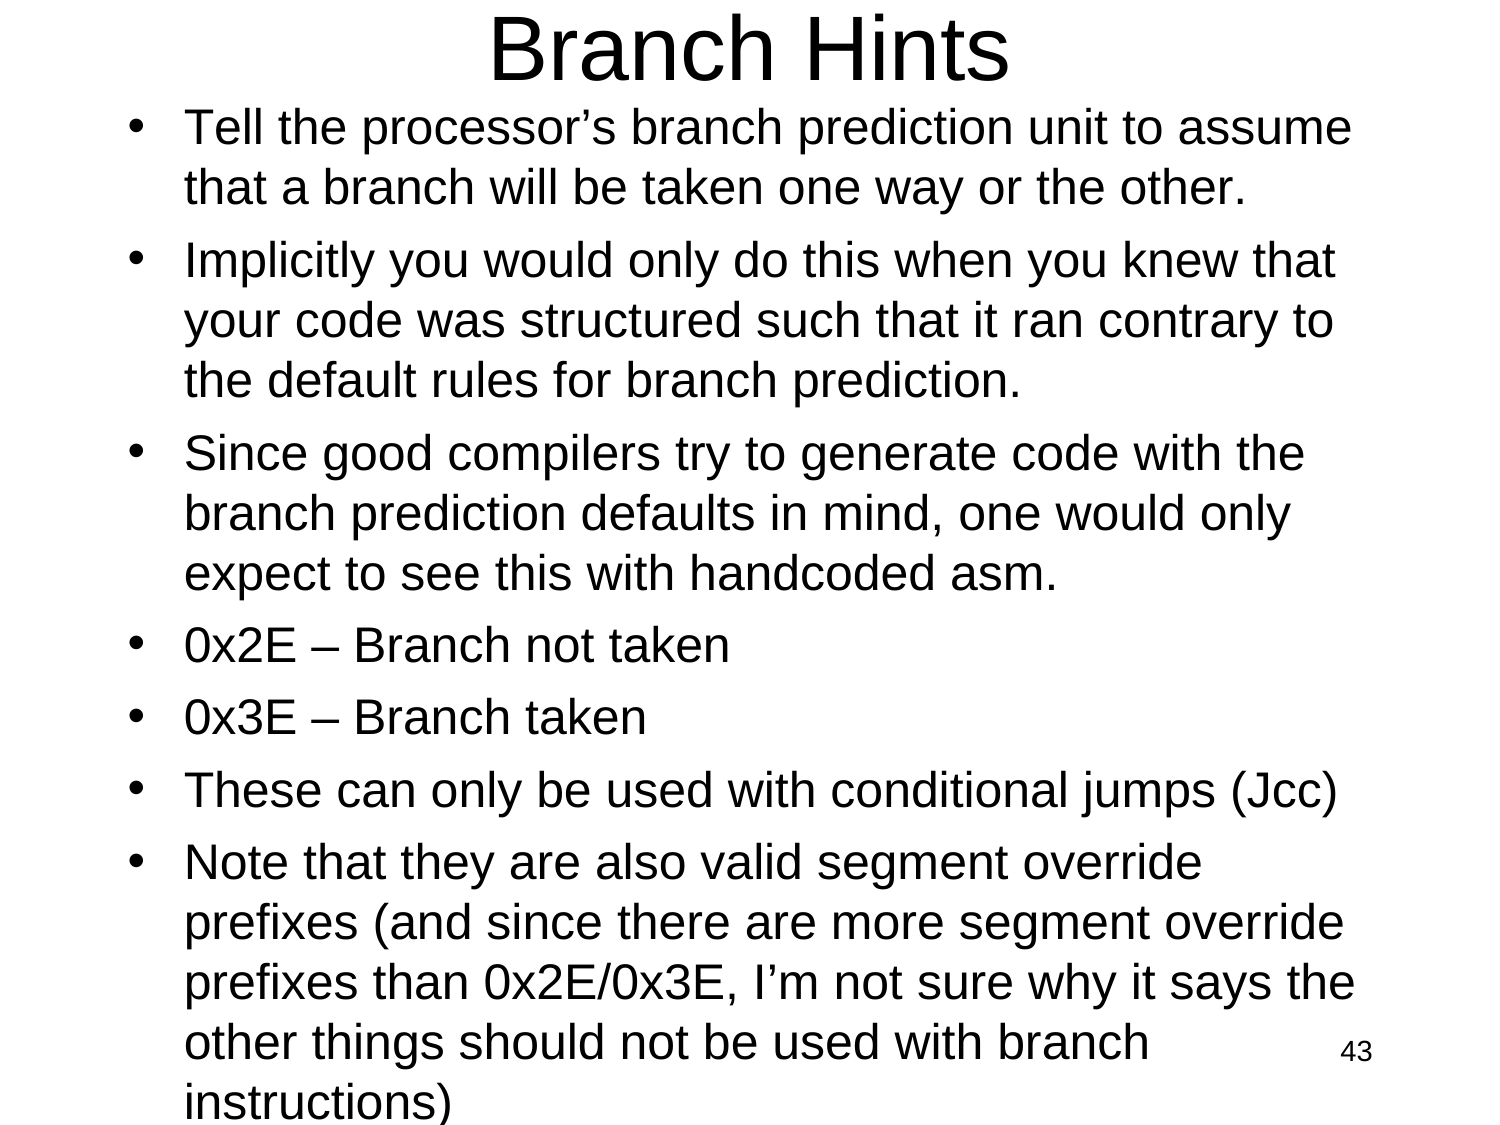

# Branch Hints
Tell the processor’s branch prediction unit to assume that a branch will be taken one way or the other.
Implicitly you would only do this when you knew that your code was structured such that it ran contrary to the default rules for branch prediction.
Since good compilers try to generate code with the branch prediction defaults in mind, one would only expect to see this with handcoded asm.
0x2E – Branch not taken
0x3E – Branch taken
These can only be used with conditional jumps (Jcc)
Note that they are also valid segment override prefixes (and since there are more segment override prefixes than 0x2E/0x3E, I’m not sure why it says the other things should not be used with branch instructions)